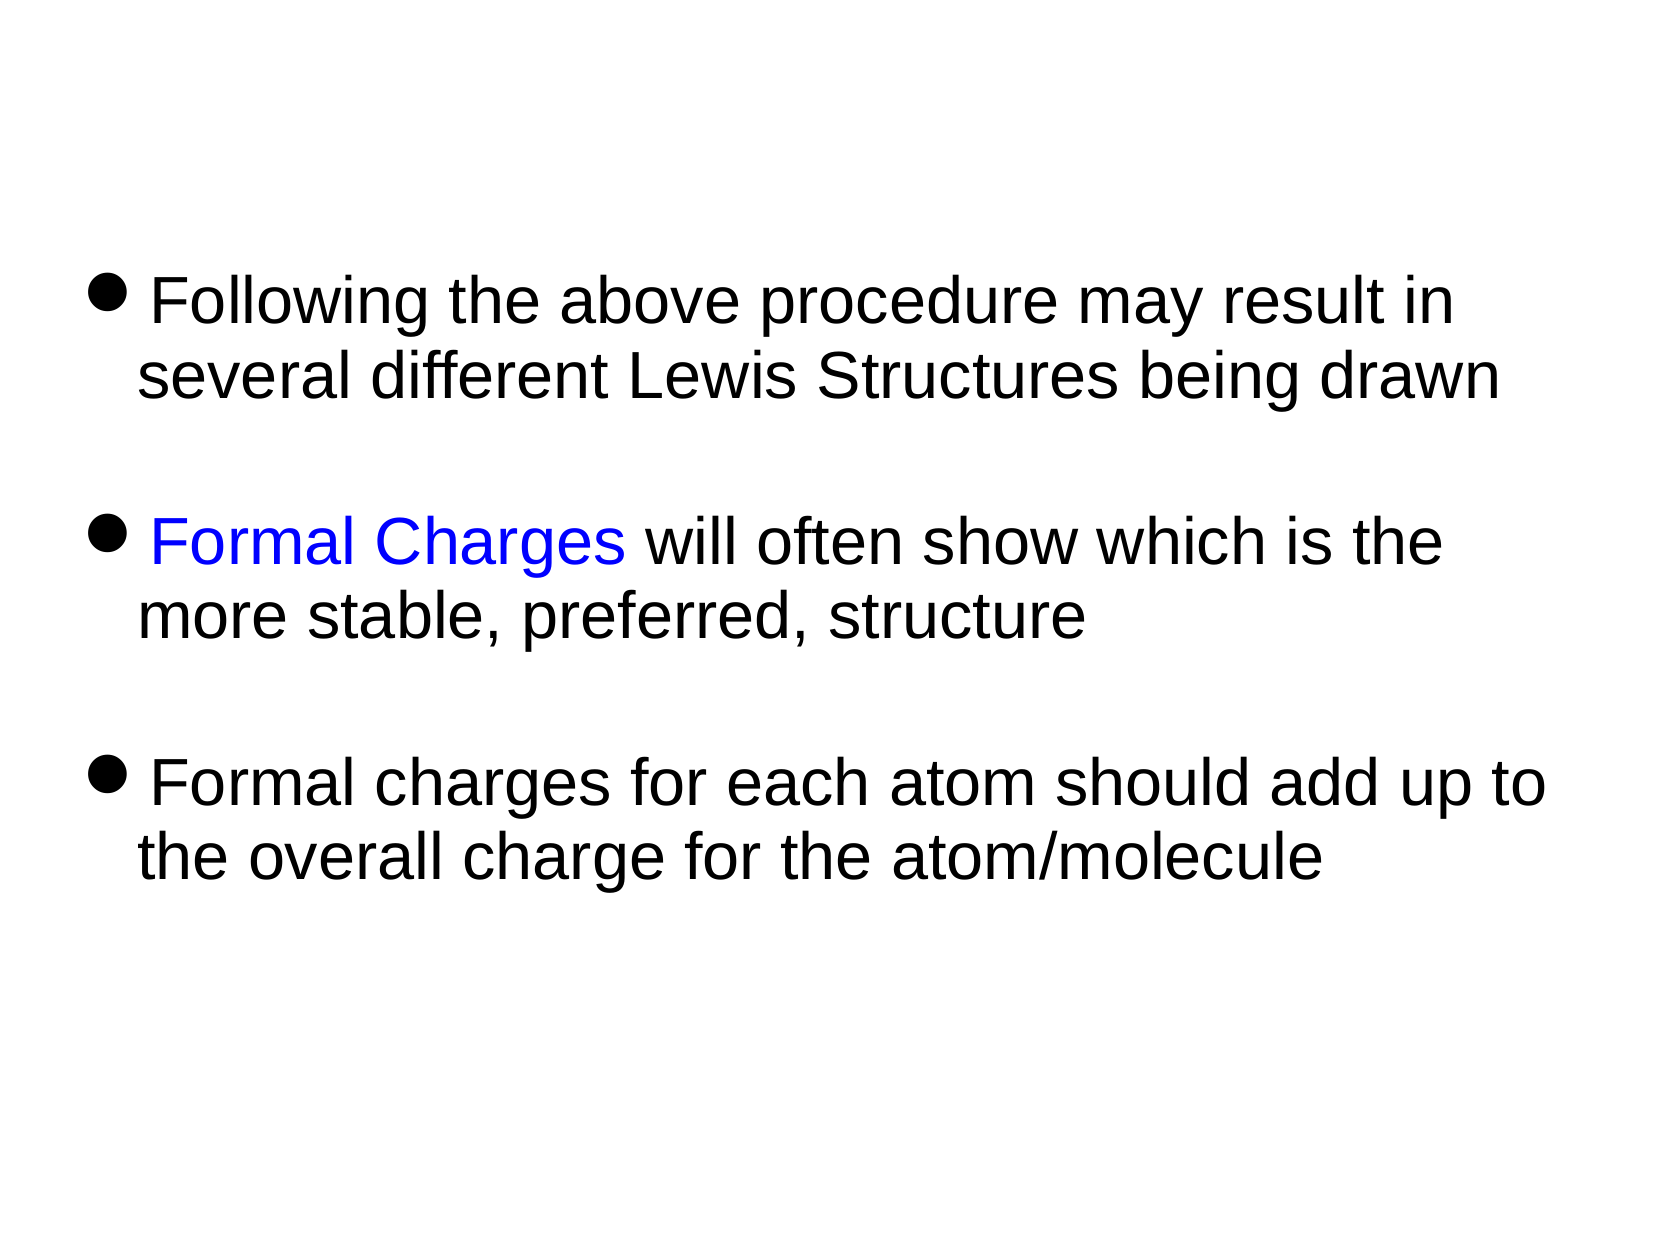

Following the above procedure may result in several different Lewis Structures being drawn
Formal Charges will often show which is the more stable, preferred, structure
Formal charges for each atom should add up to the overall charge for the atom/molecule